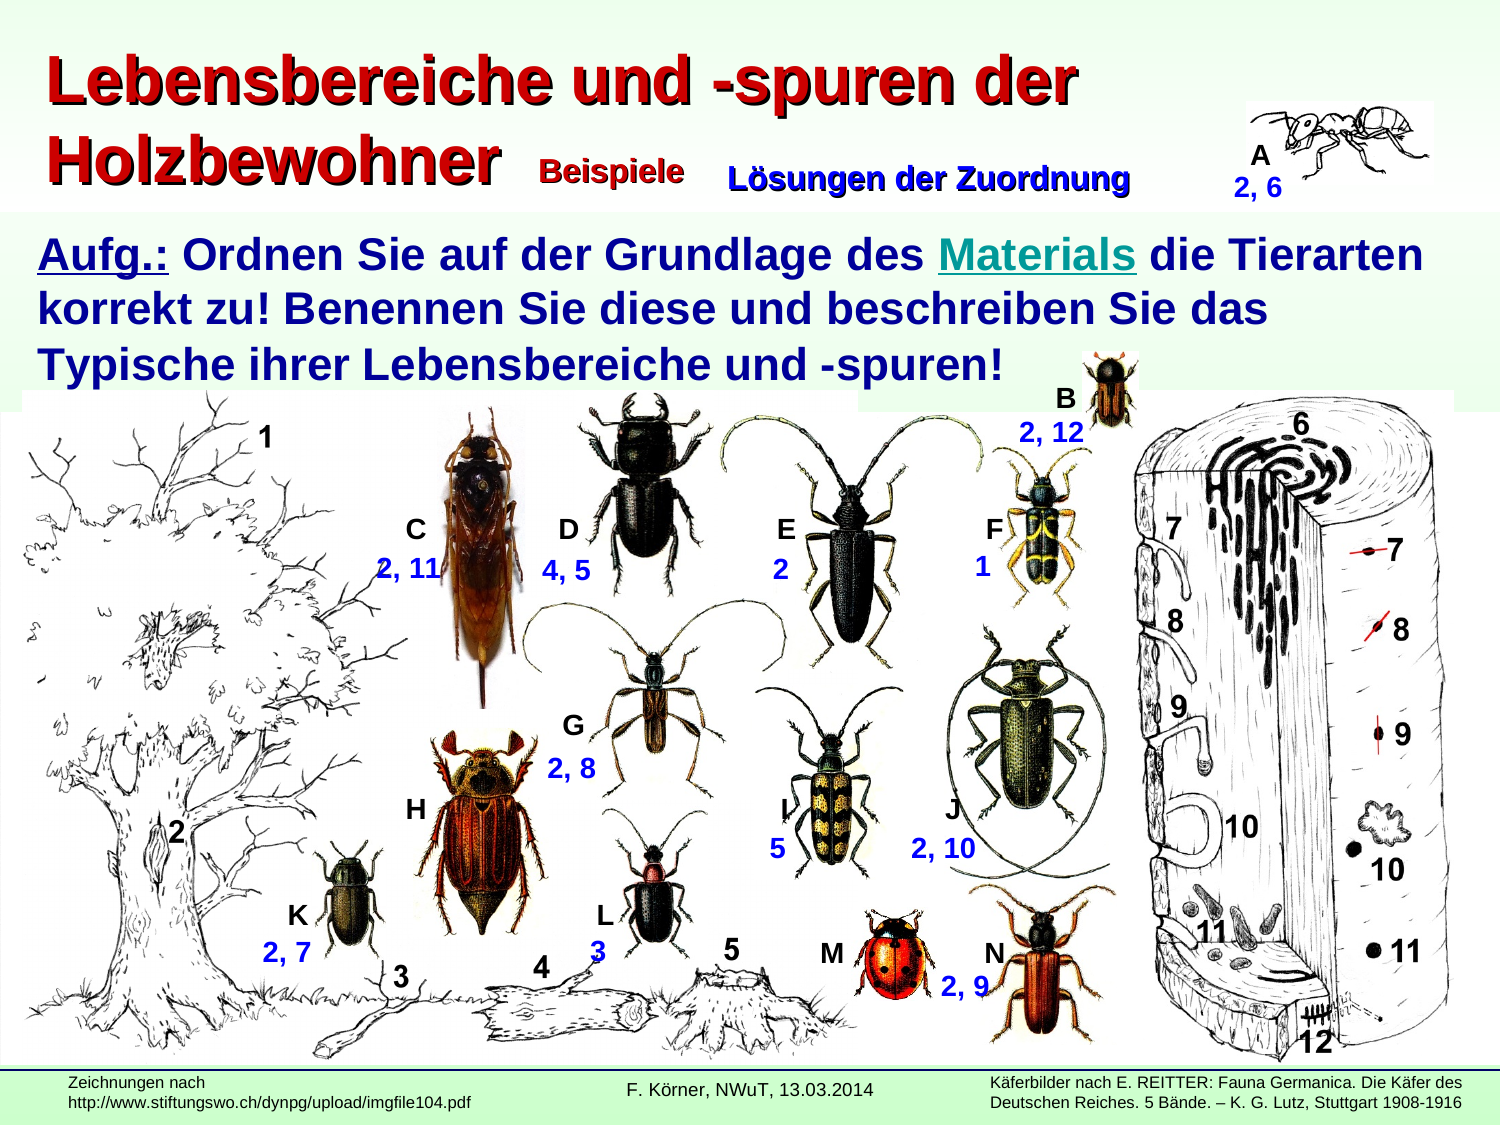

| Lebensbereiche und -spuren der Holzbewohner Beispiele |
| --- |
 A
 Lösungen der Zuordnung
 2, 6
Aufg.: Ordnen Sie auf der Grundlage des Materials die Tierarten korrekt zu! Benennen Sie diese und beschreiben Sie das Typische ihrer Lebensbereiche und -spuren!
 B
 2, 12
 C D E F
 1
 2, 11
 2
 4, 5
 G
 2, 8
 H I J
 5
 2, 10
 K L
 3
 2, 7
 M N
 2, 9
Zeichnungen nach http://www.stiftungswo.ch/dynpg/upload/imgfile104.pdf
Käferbilder nach E. REITTER: Fauna Germanica. Die Käfer des Deutschen Reiches. 5 Bände. – K. G. Lutz, Stuttgart 1908-1916